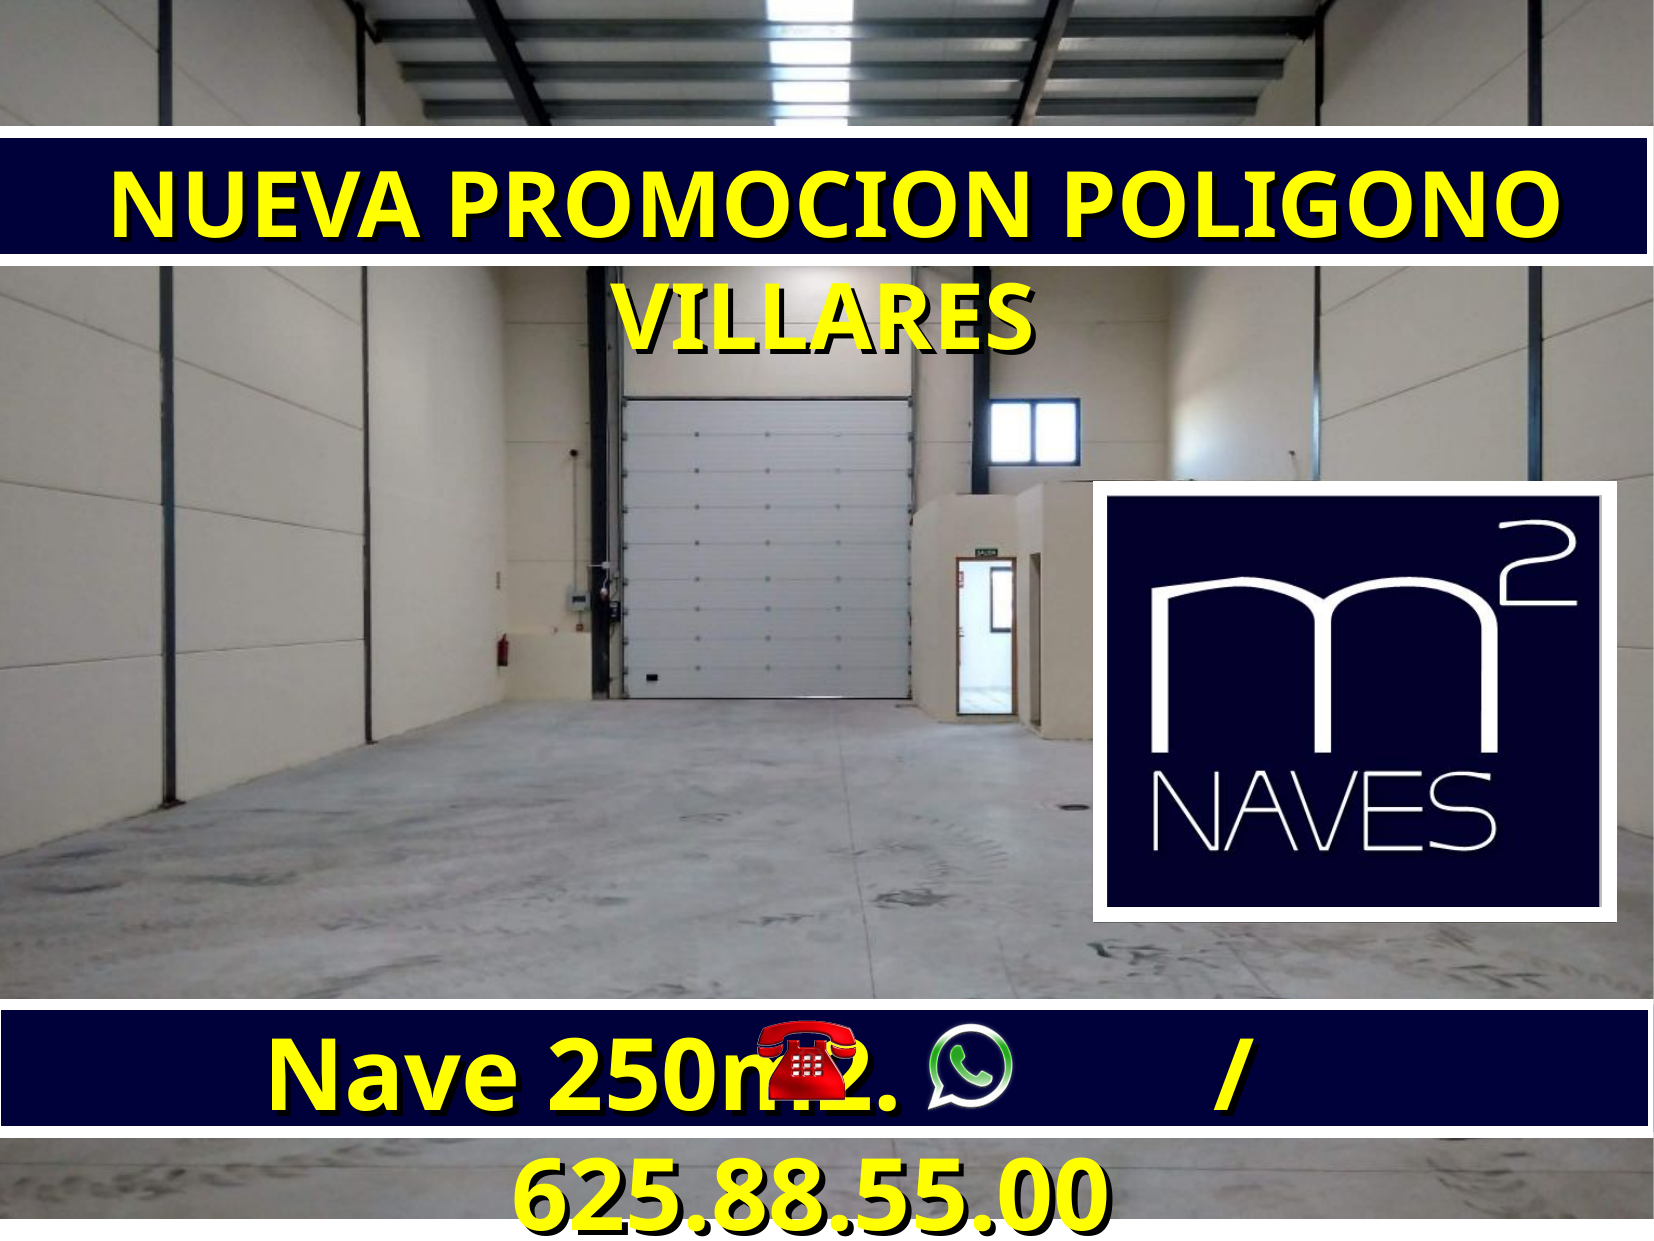

# NUEVA PROMOCION POLIGONO VILLARES
 Nave 250m2. / 625.88.55.00